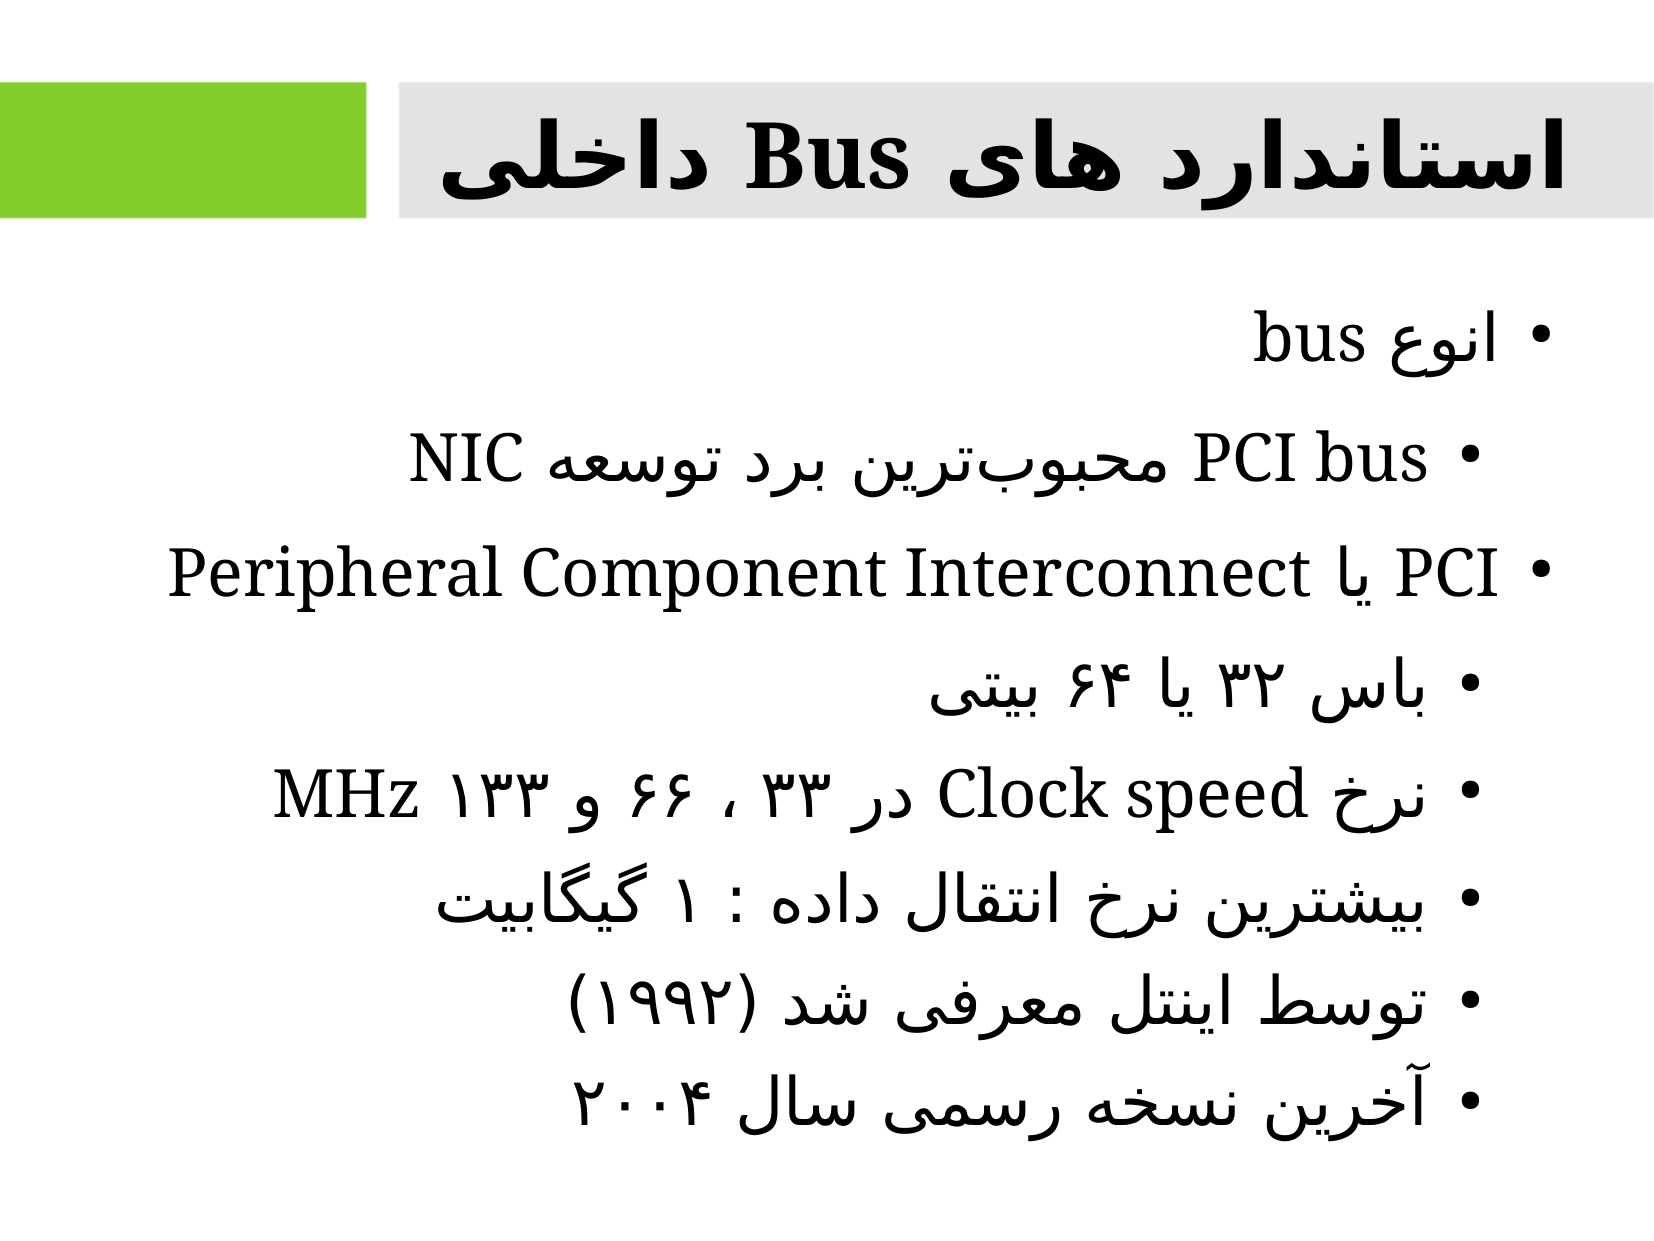

# استاندارد های Bus داخلی
انوع bus
PCI bus محبوب‌ترین برد توسعه NIC
PCI یا Peripheral Component Interconnect
باس ۳۲ یا ۶۴ بیتی
نرخ Clock speed در ۳۳ ، ۶۶ و ۱۳۳ MHz
بیشترین نرخ انتقال داده : ۱ گیگابیت
توسط اینتل معرفی شد (۱۹۹۲)
آخرین نسخه رسمی سال ۲۰۰۴